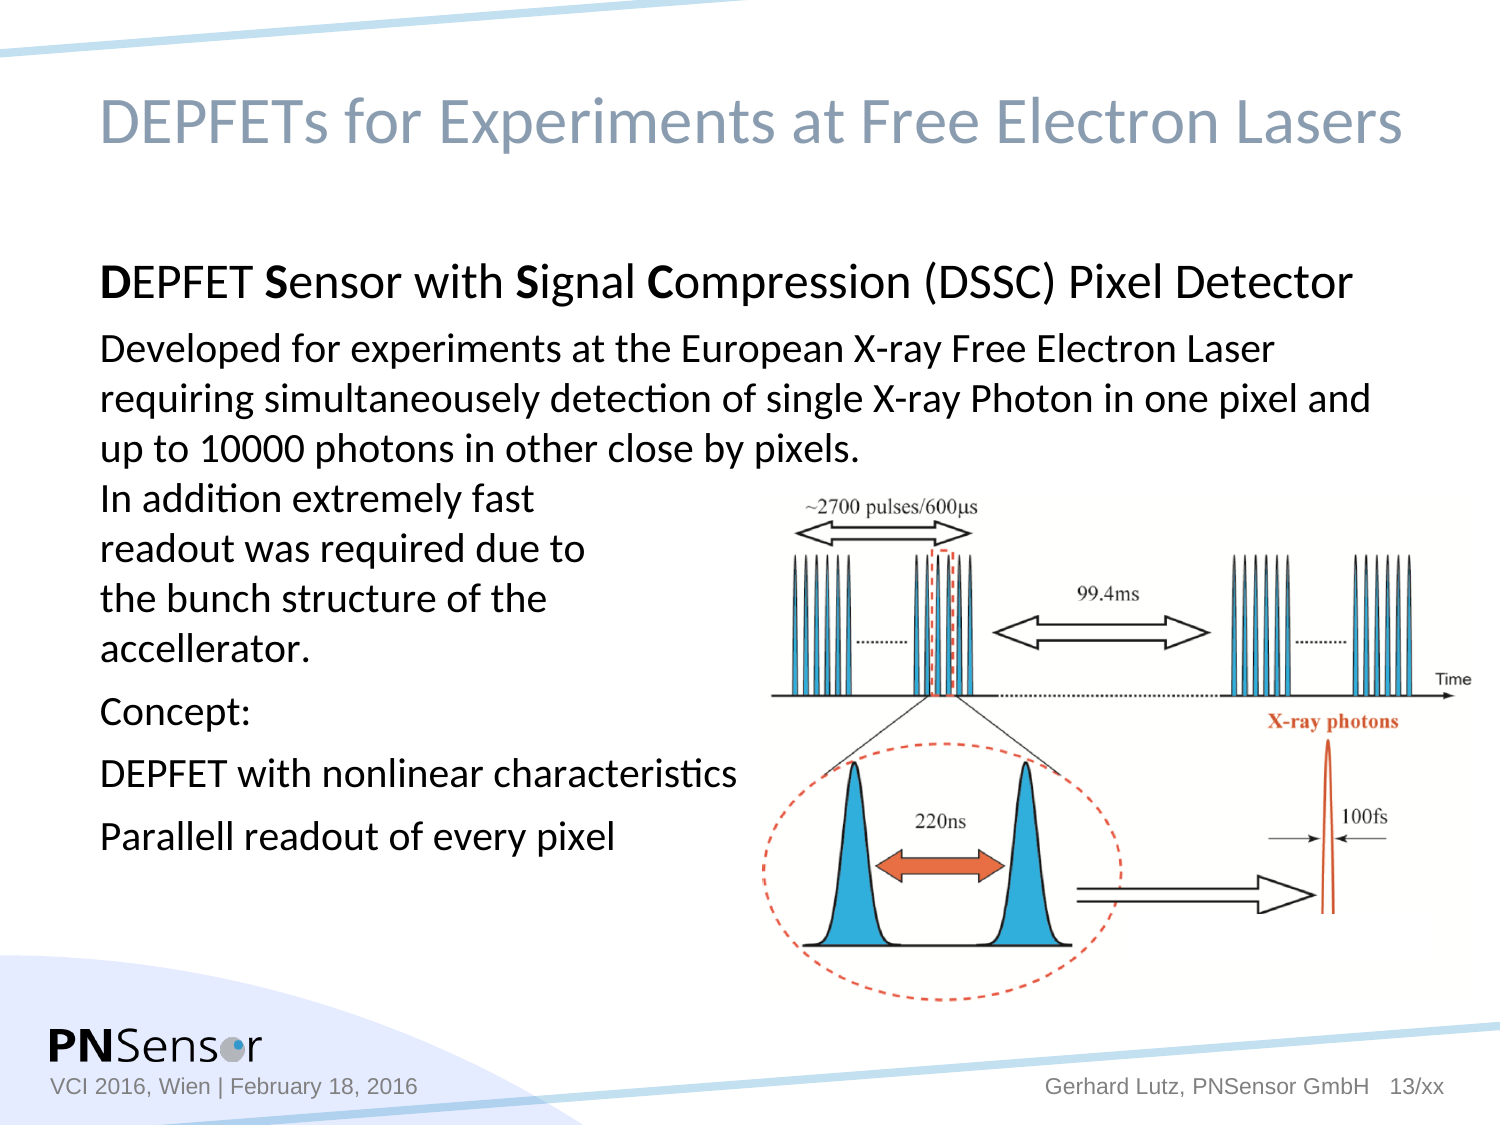

# DEPFETs for Experiments at Free Electron Lasers
DEPFET Sensor with Signal Compression (DSSC) Pixel Detector
Developed for experiments at the European X-ray Free Electron Laser
requiring simultaneousely detection of single X-ray Photon in one pixel and up to 10000 photons in other close by pixels.
In addition extremely fast
readout was required due to
the bunch structure of the
accellerator.
Concept:
DEPFET with nonlinear characteristics
Parallell readout of every pixel